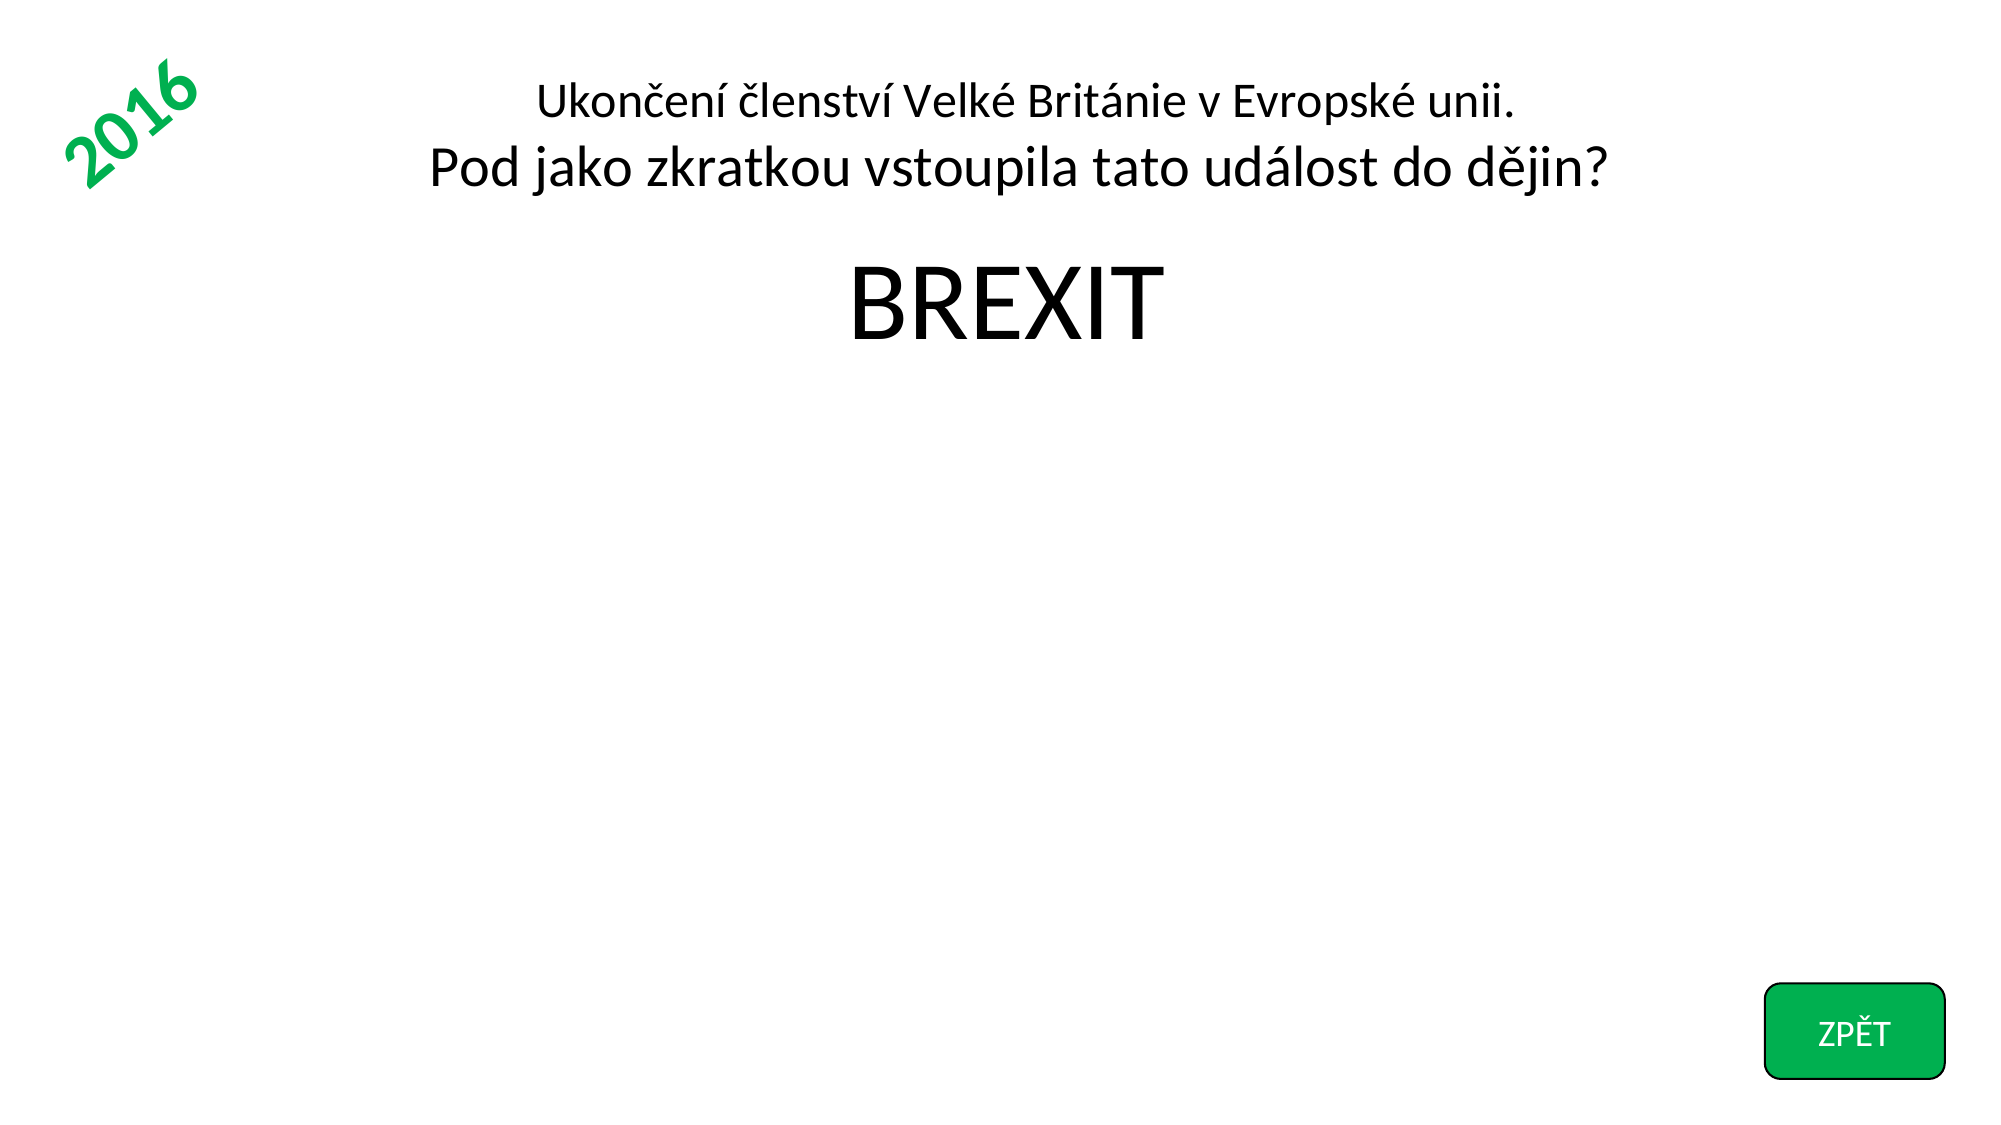

Ukončení členství Velké Británie v Evropské unii.
Pod jako zkratkou vstoupila tato událost do dějin?
2016
BREXIT
ZPĚT